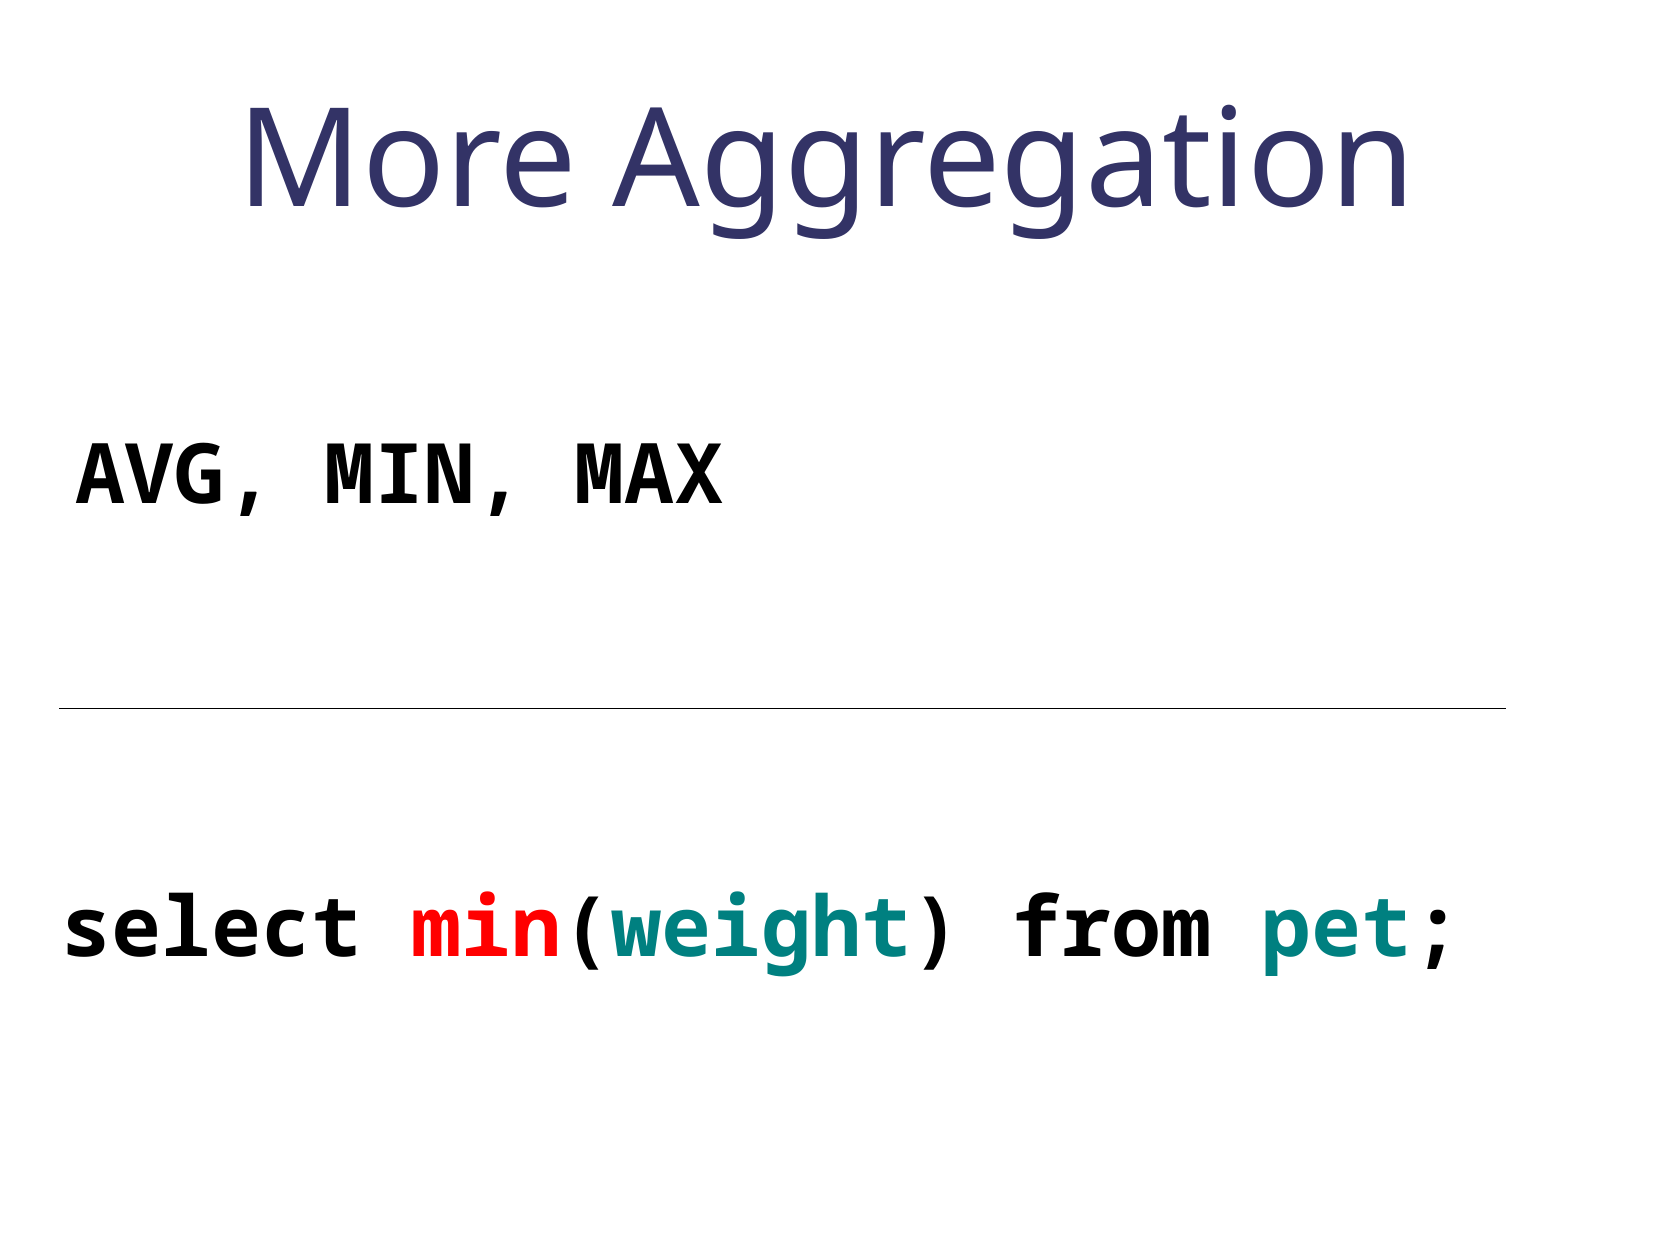

# More Aggregation
AVG, MIN, MAX
select min(weight) from pet;